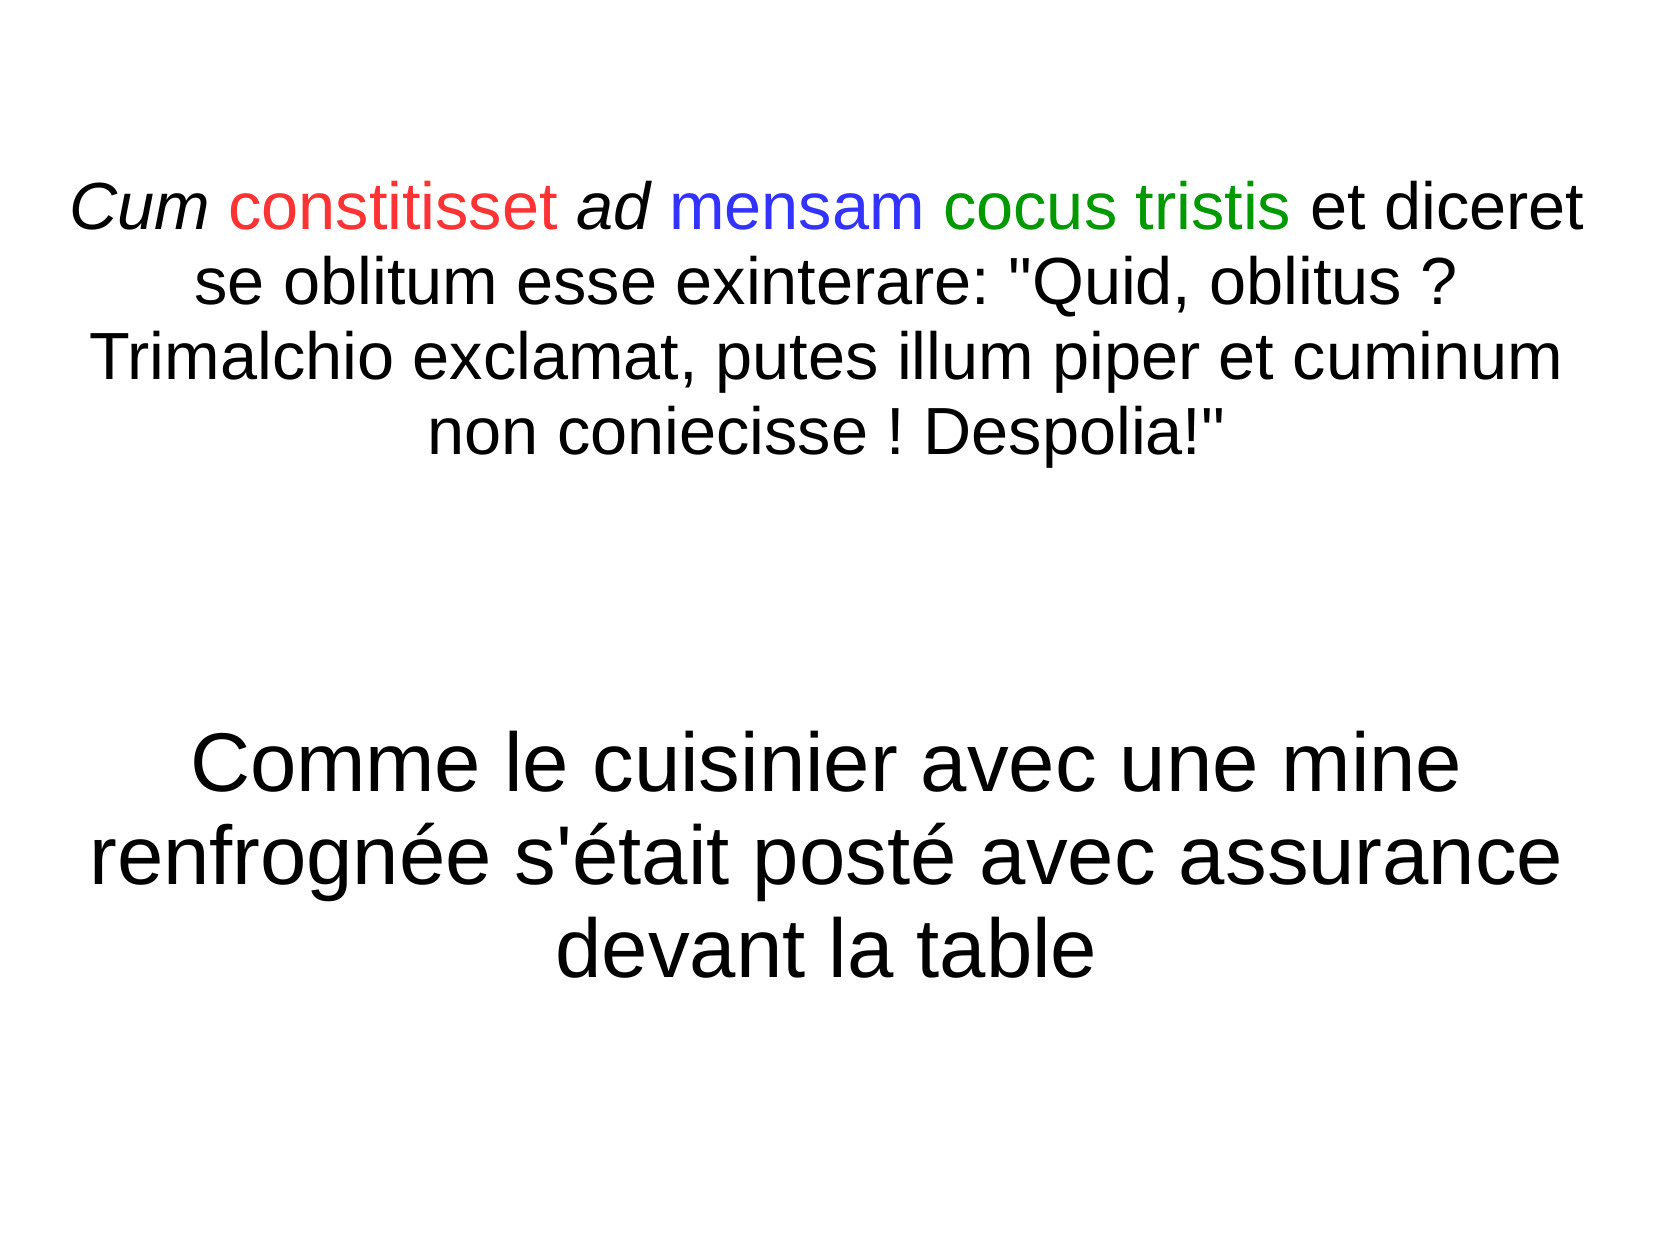

# Cum constitisset ad mensam cocus tristis et diceret se oblitum esse exinterare: "Quid, oblitus ? Trimalchio exclamat, putes illum piper et cuminum non coniecisse ! Despolia!"
Comme le cuisinier avec une mine renfrognée s'était posté avec assurance devant la table